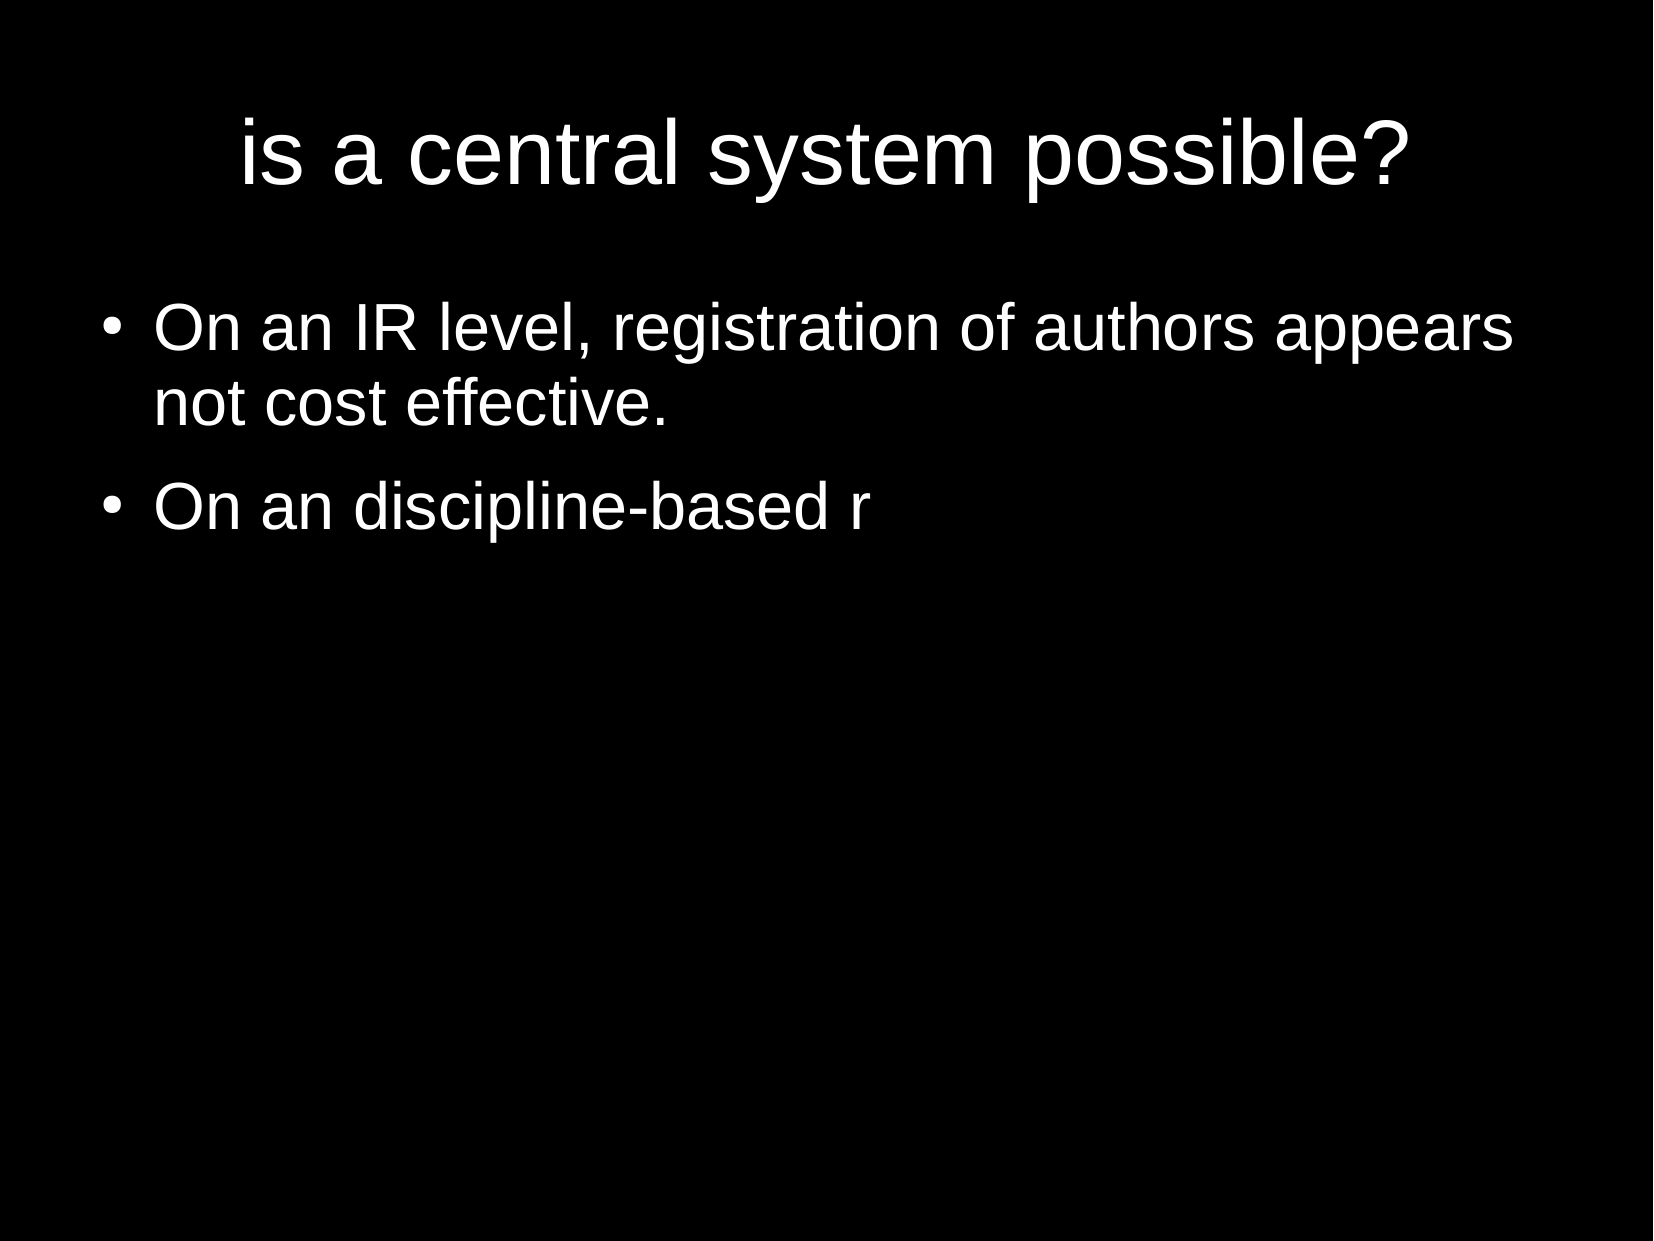

# is a central system possible?
On an IR level, registration of authors appears not cost effective.
On an discipline-based r